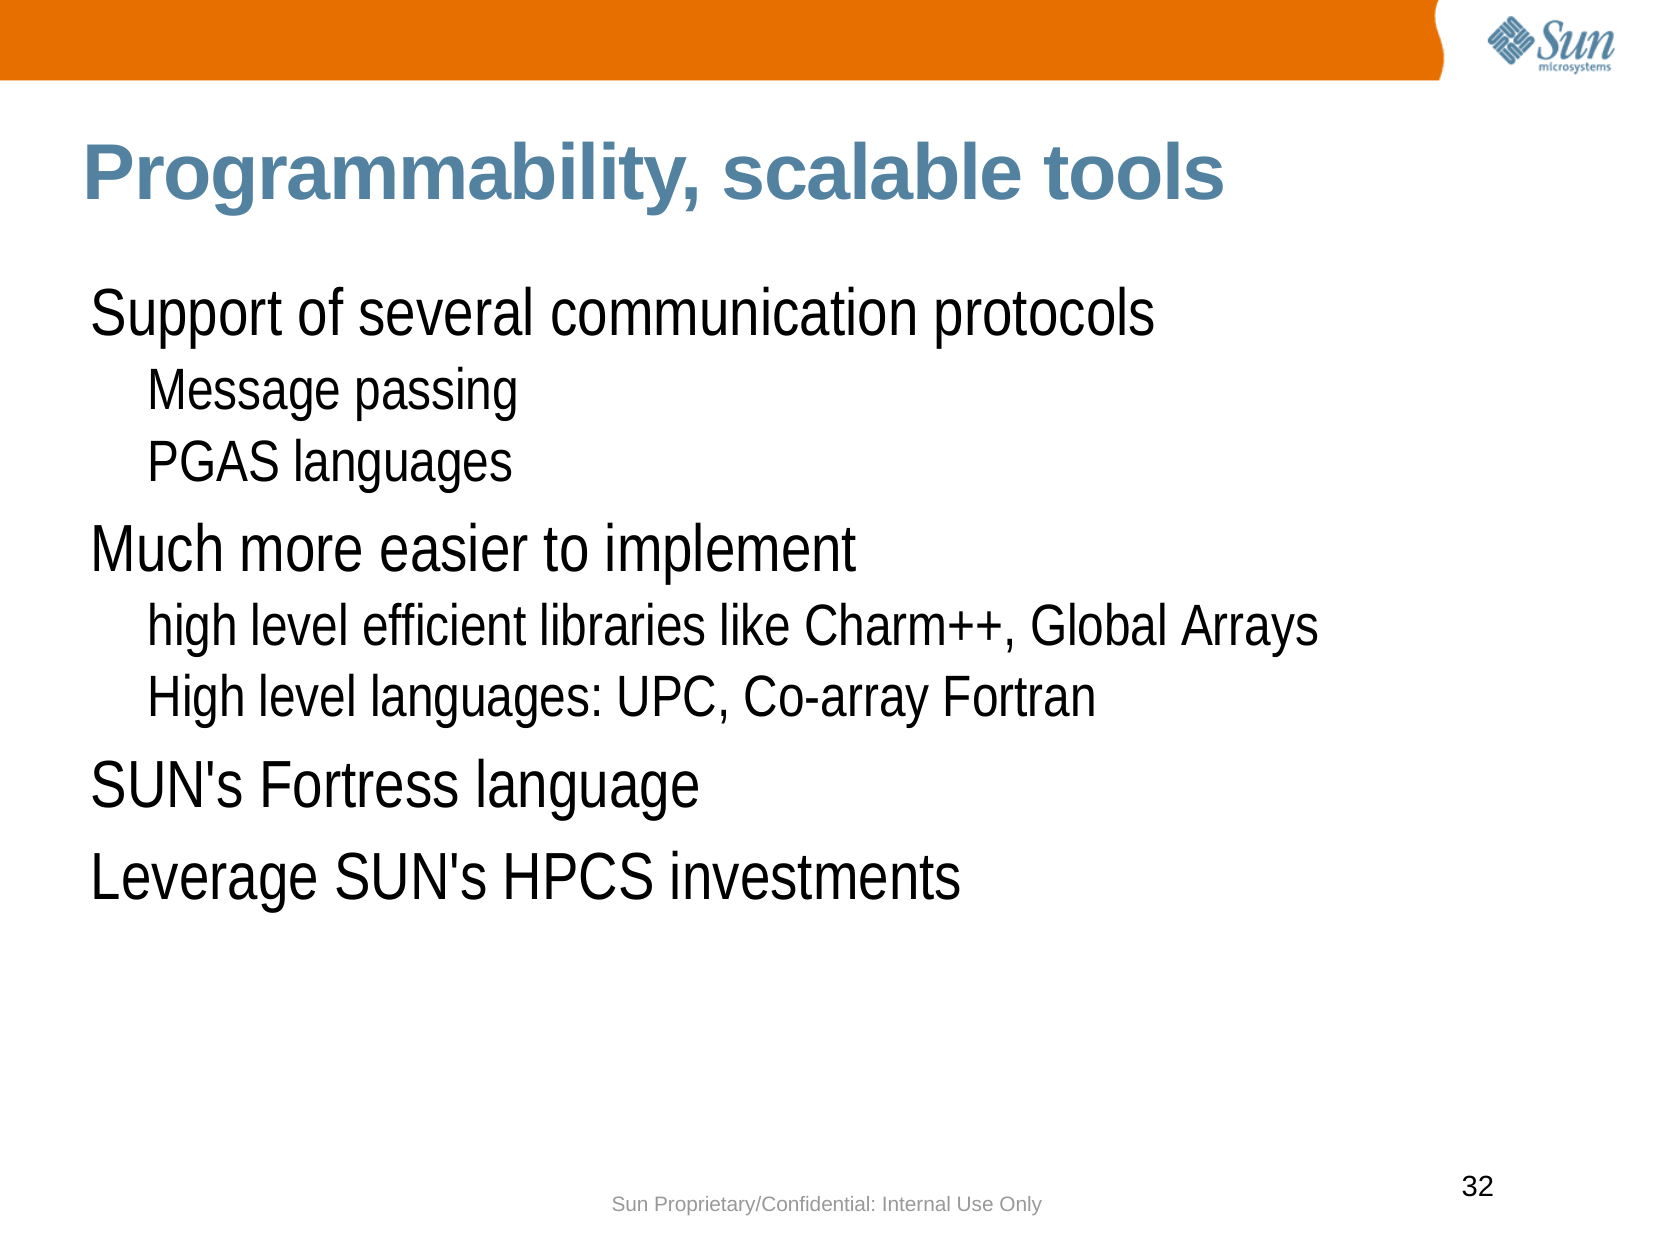

# Programmability, scalable tools
Support of several communication protocols
Message passing
PGAS languages
Much more easier to implement
high level efficient libraries like Charm++, Global Arrays
High level languages: UPC, Co-array Fortran
SUN's Fortress language
Leverage SUN's HPCS investments